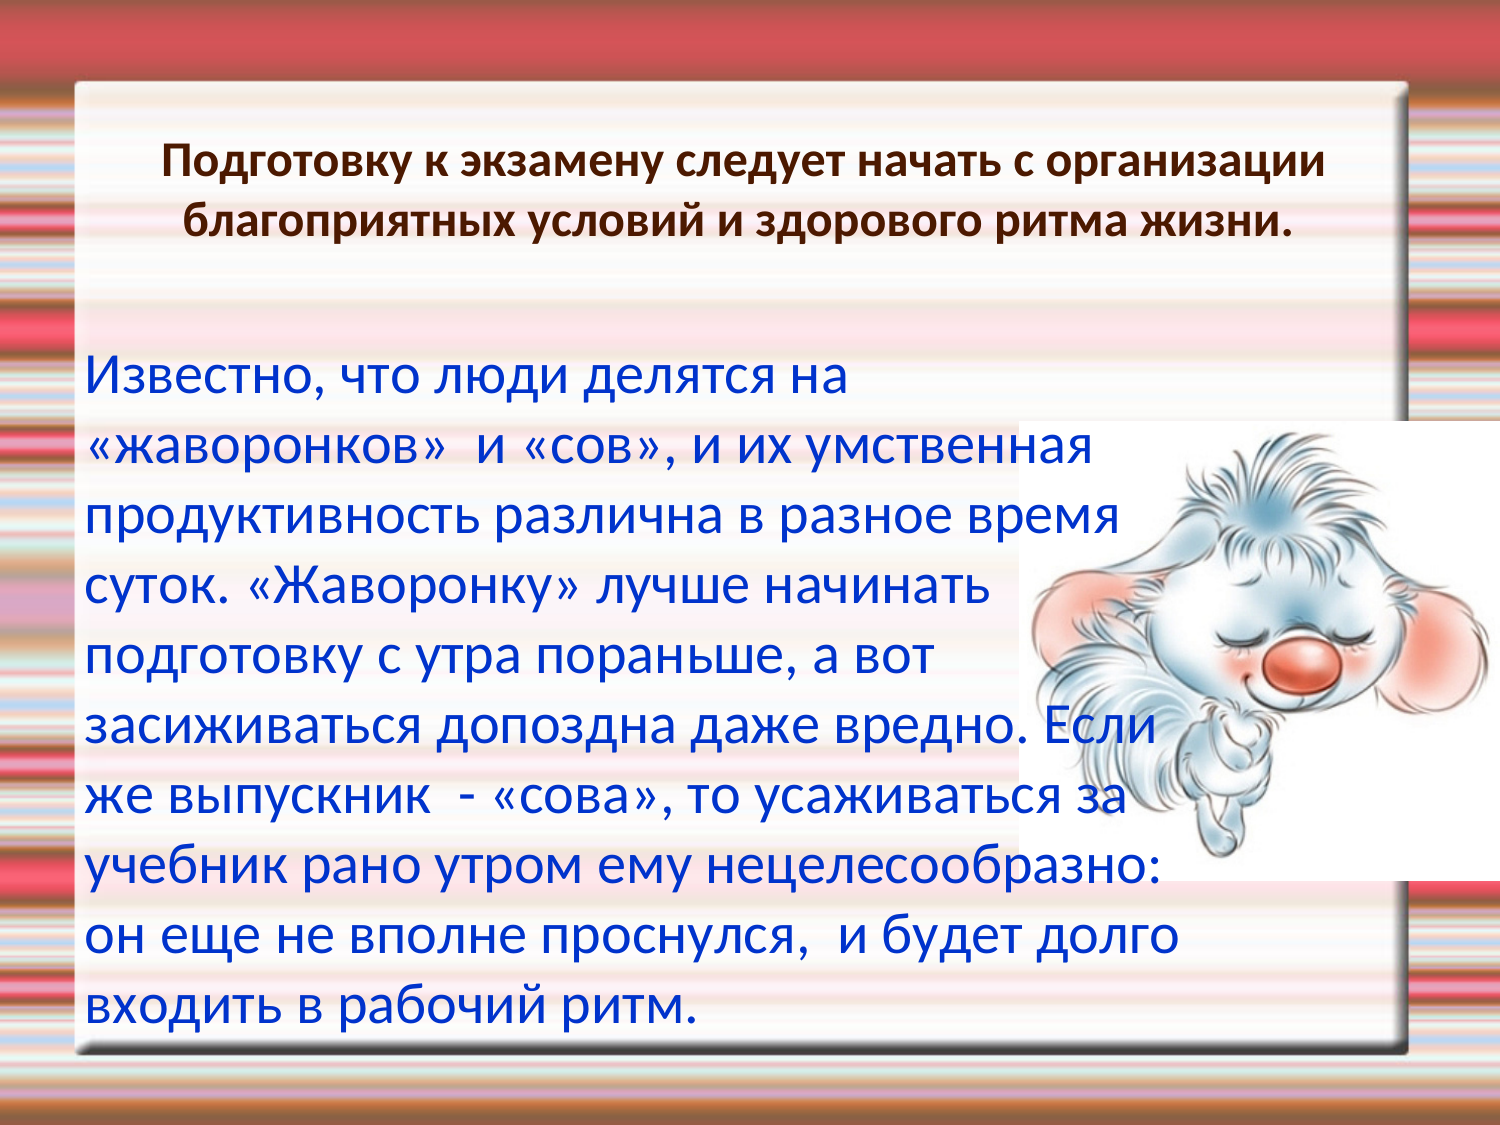

# Подготовку к экзамену следует начать с организации благоприятных условий и здорового ритма жизни.
Известно, что люди делятся на «жаворонков» и «сов», и их умственная продуктивность различна в разное время суток. «Жаворонку» лучше начинать подготовку с утра пораньше, а вот засиживаться допоздна даже вредно. Если же выпускник - «сова», то усаживаться за учебник рано утром ему нецелесообразно: он еще не вполне проснулся, и будет долго входить в рабочий ритм.